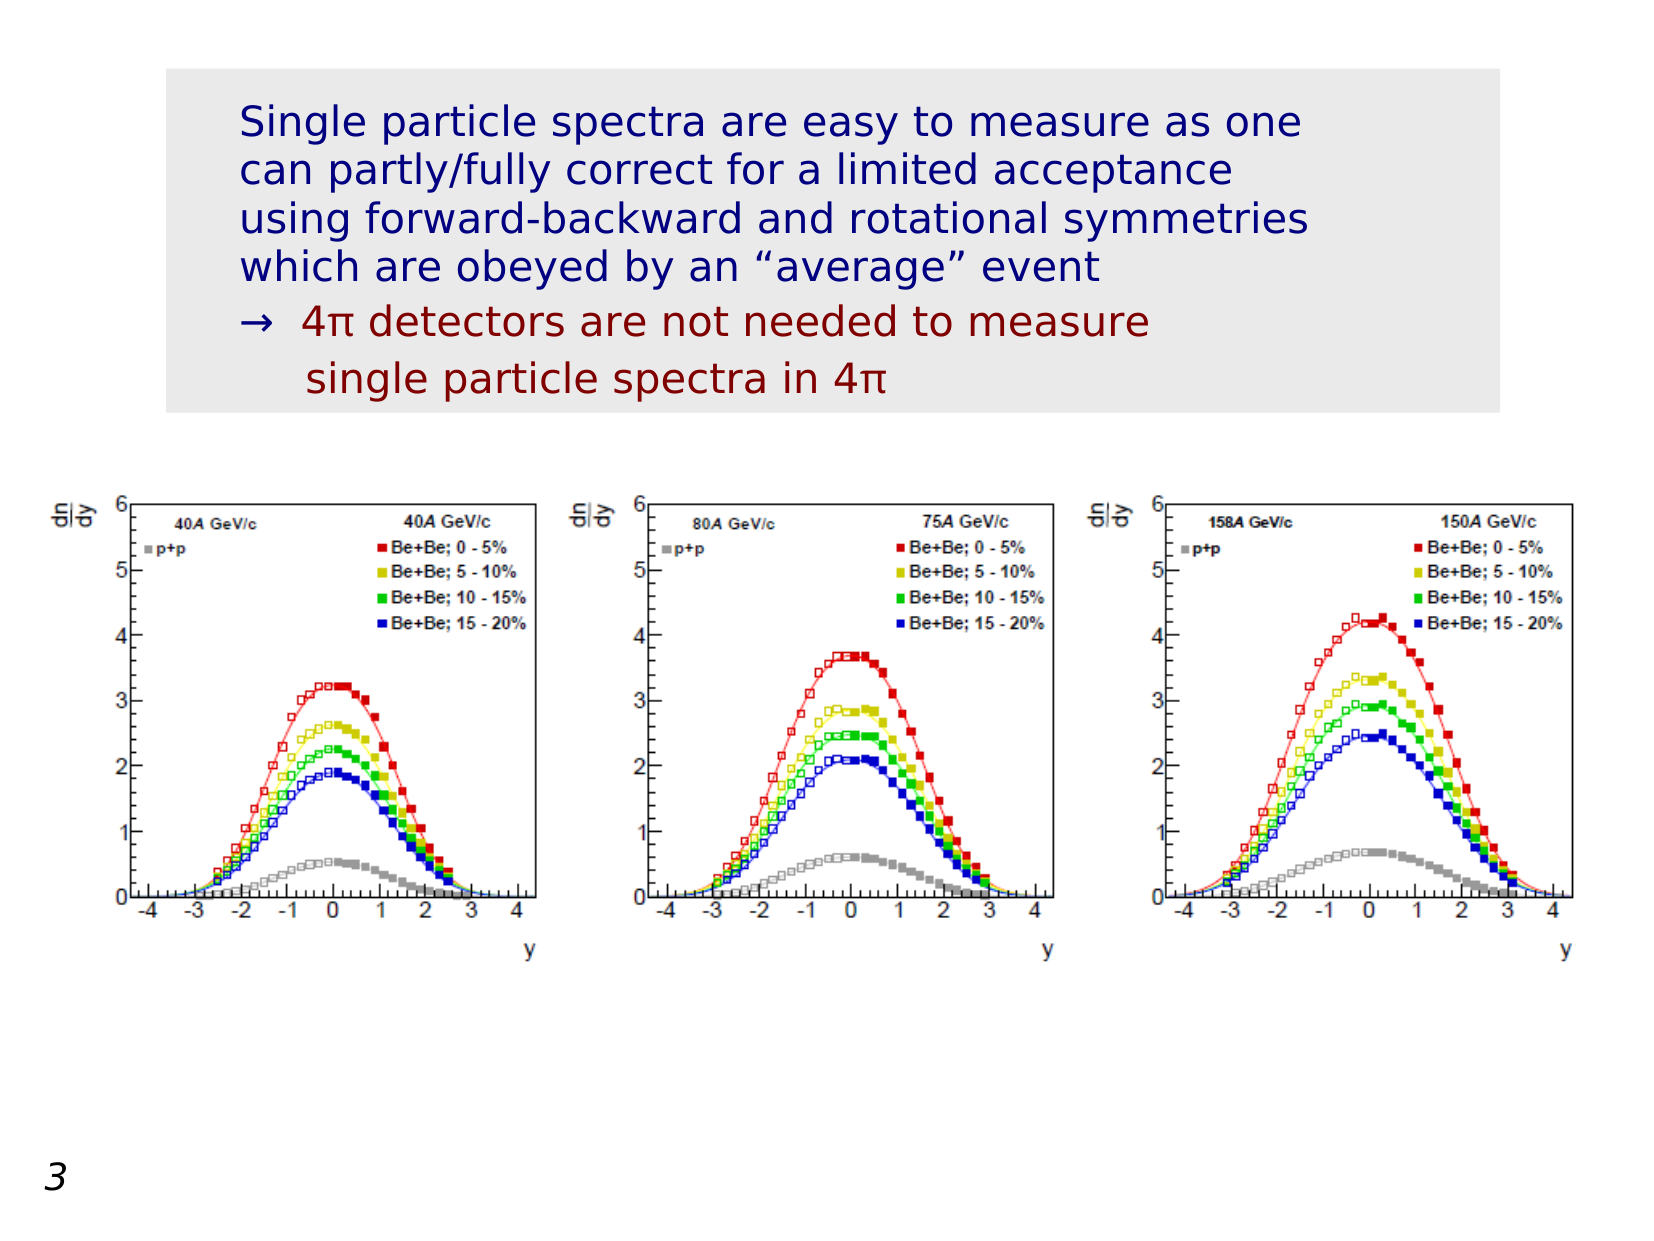

Single particle spectra are easy to measure as one
can partly/fully correct for a limited acceptance
using forward-backward and rotational symmetries
which are obeyed by an “average” event
→ 4π detectors are not needed to measure
 single particle spectra in 4π